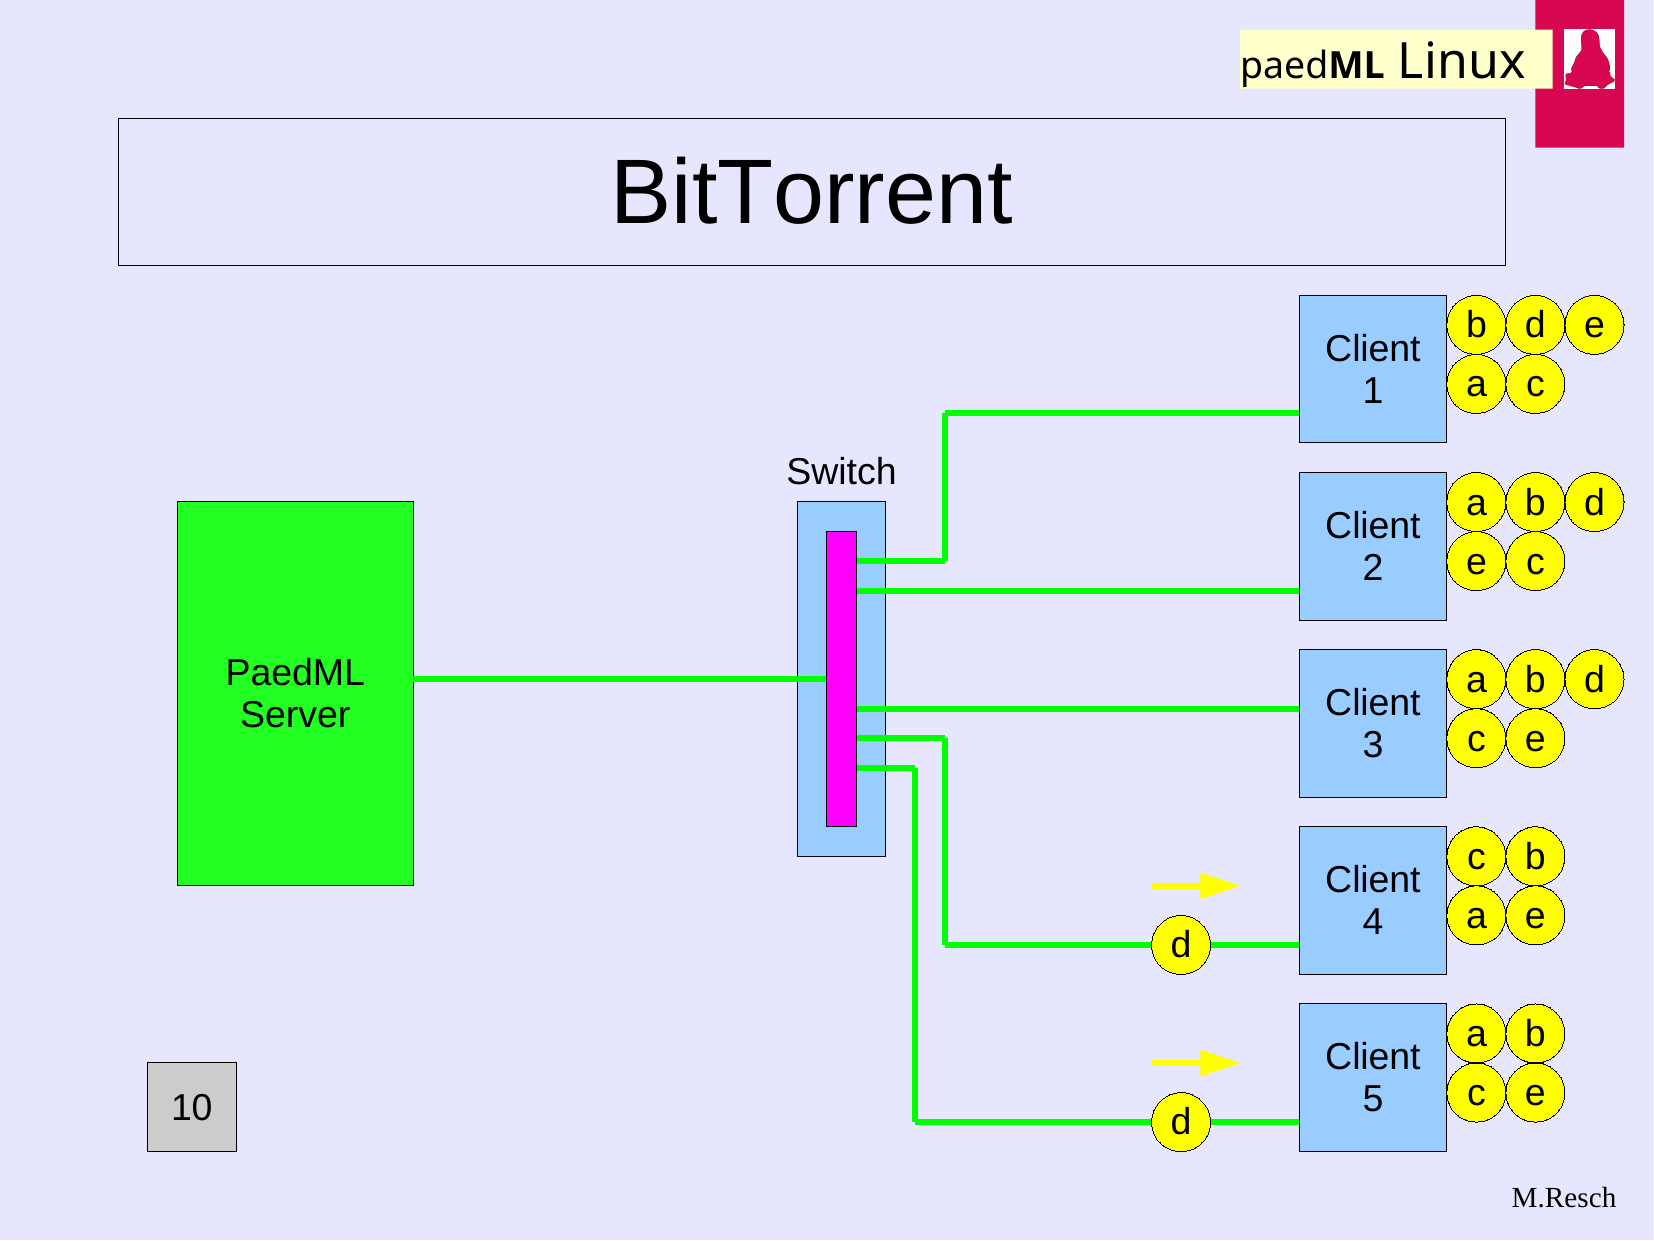

# BitTorrent
Client
1
b
d
e
a
c
Switch
Client
2
a
b
d
PaedML
Server
e
c
Client
3
a
b
d
c
e
Client
4
c
b
a
e
d
Client
5
a
b
10
c
e
d
M.Resch